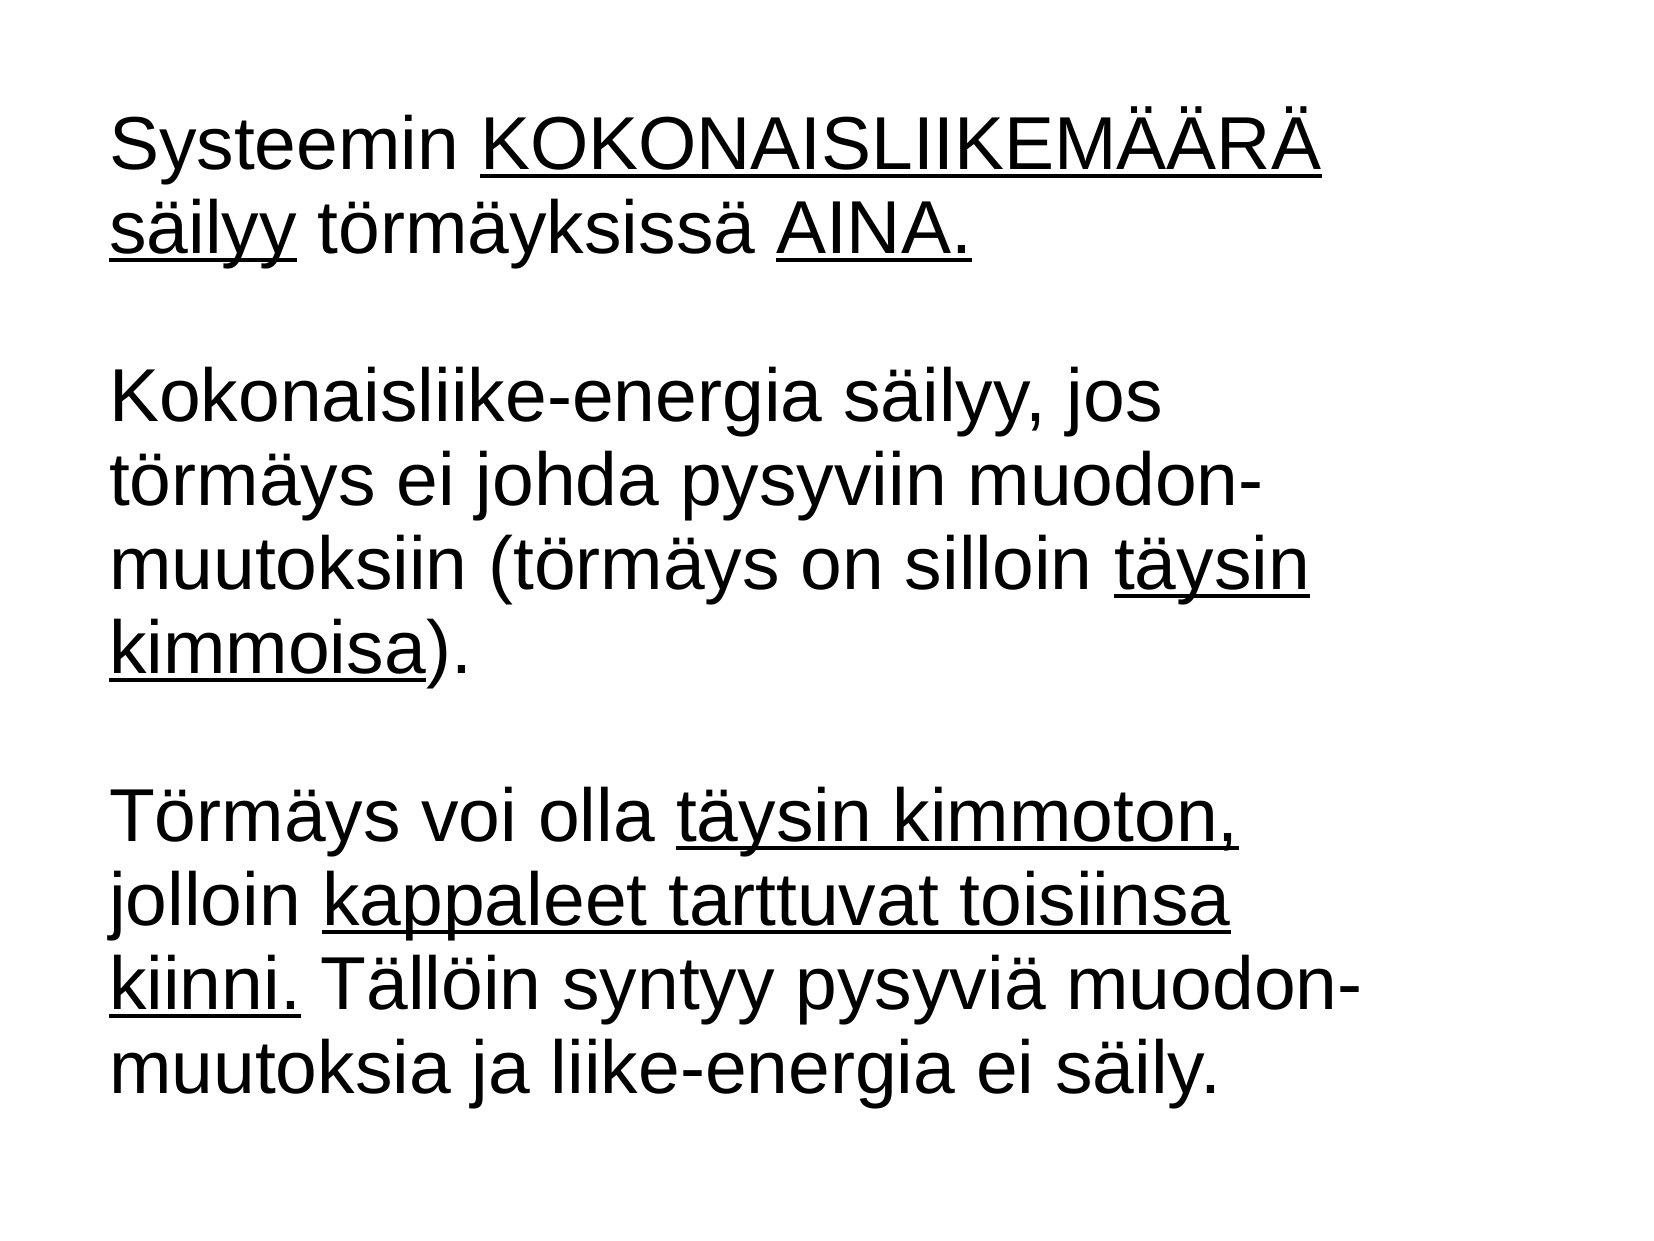

Systeemin KOKONAISLIIKEMÄÄRÄ säilyy törmäyksissä AINA.
Kokonaisliike-energia säilyy, jos törmäys ei johda pysyviin muodon-muutoksiin (törmäys on silloin täysin kimmoisa).
Törmäys voi olla täysin kimmoton, jolloin kappaleet tarttuvat toisiinsa kiinni. Tällöin syntyy pysyviä muodon-muutoksia ja liike-energia ei säily.